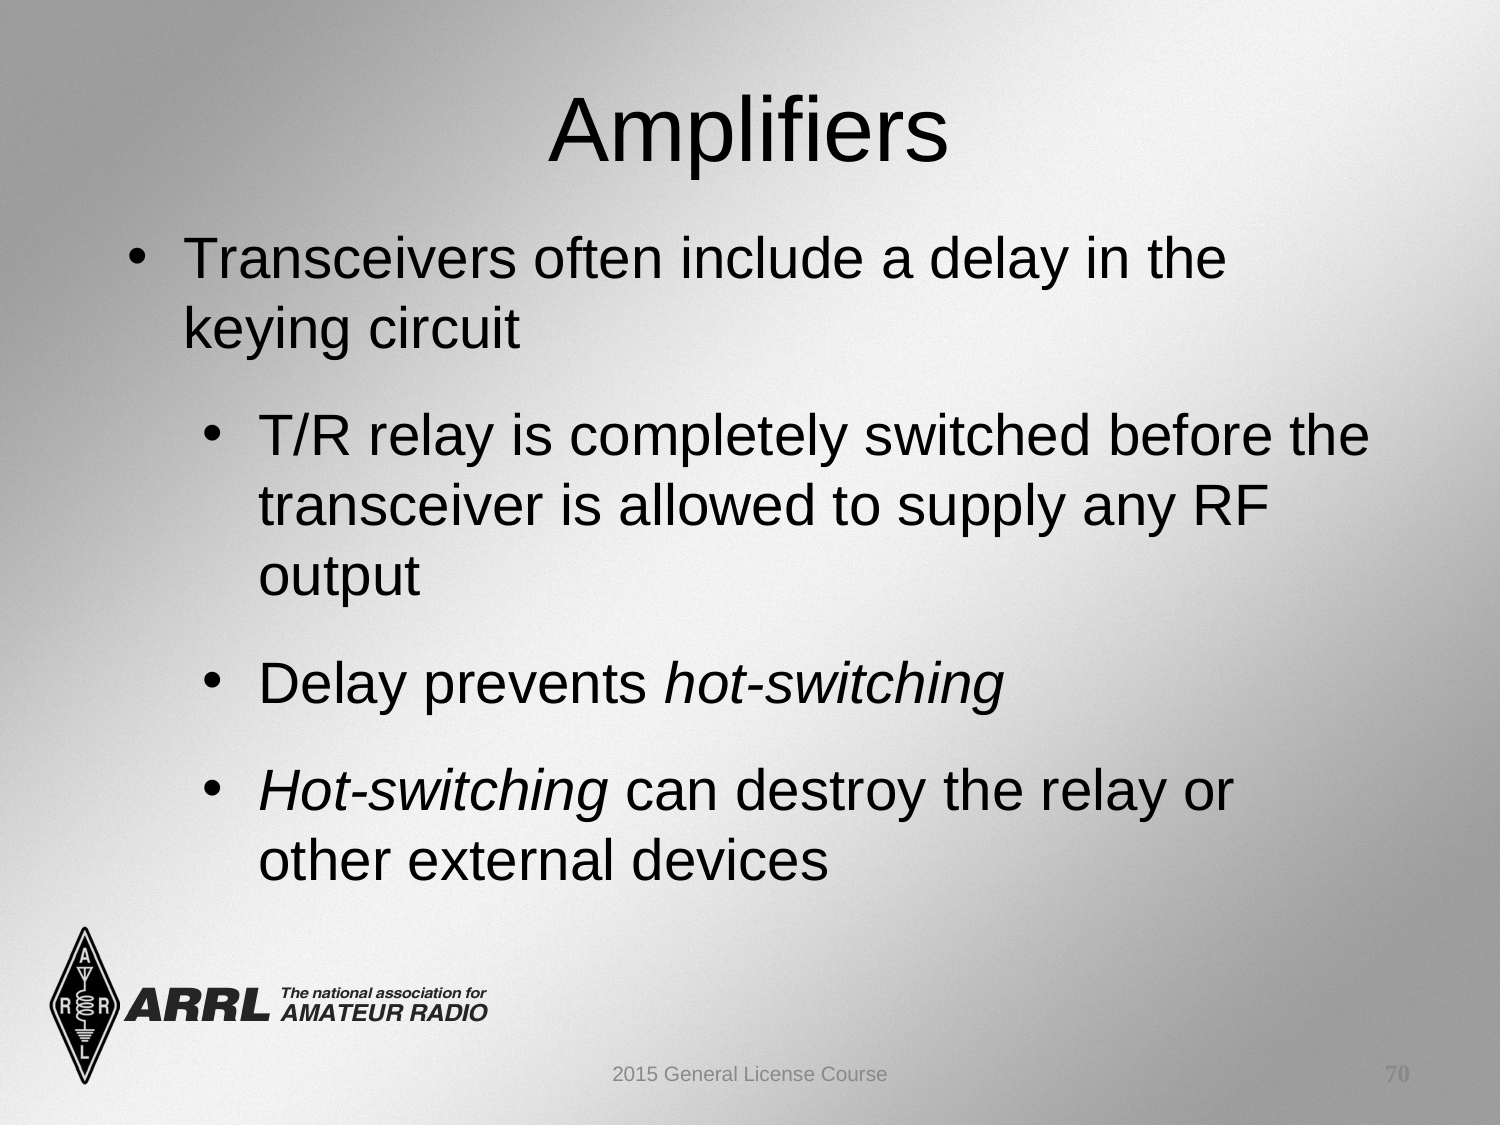

Amplifiers
Transceivers often include a delay in the keying circuit
T/R relay is completely switched before the transceiver is allowed to supply any RF output
Delay prevents hot-switching
Hot-switching can destroy the relay or other external devices
2015 General License Course